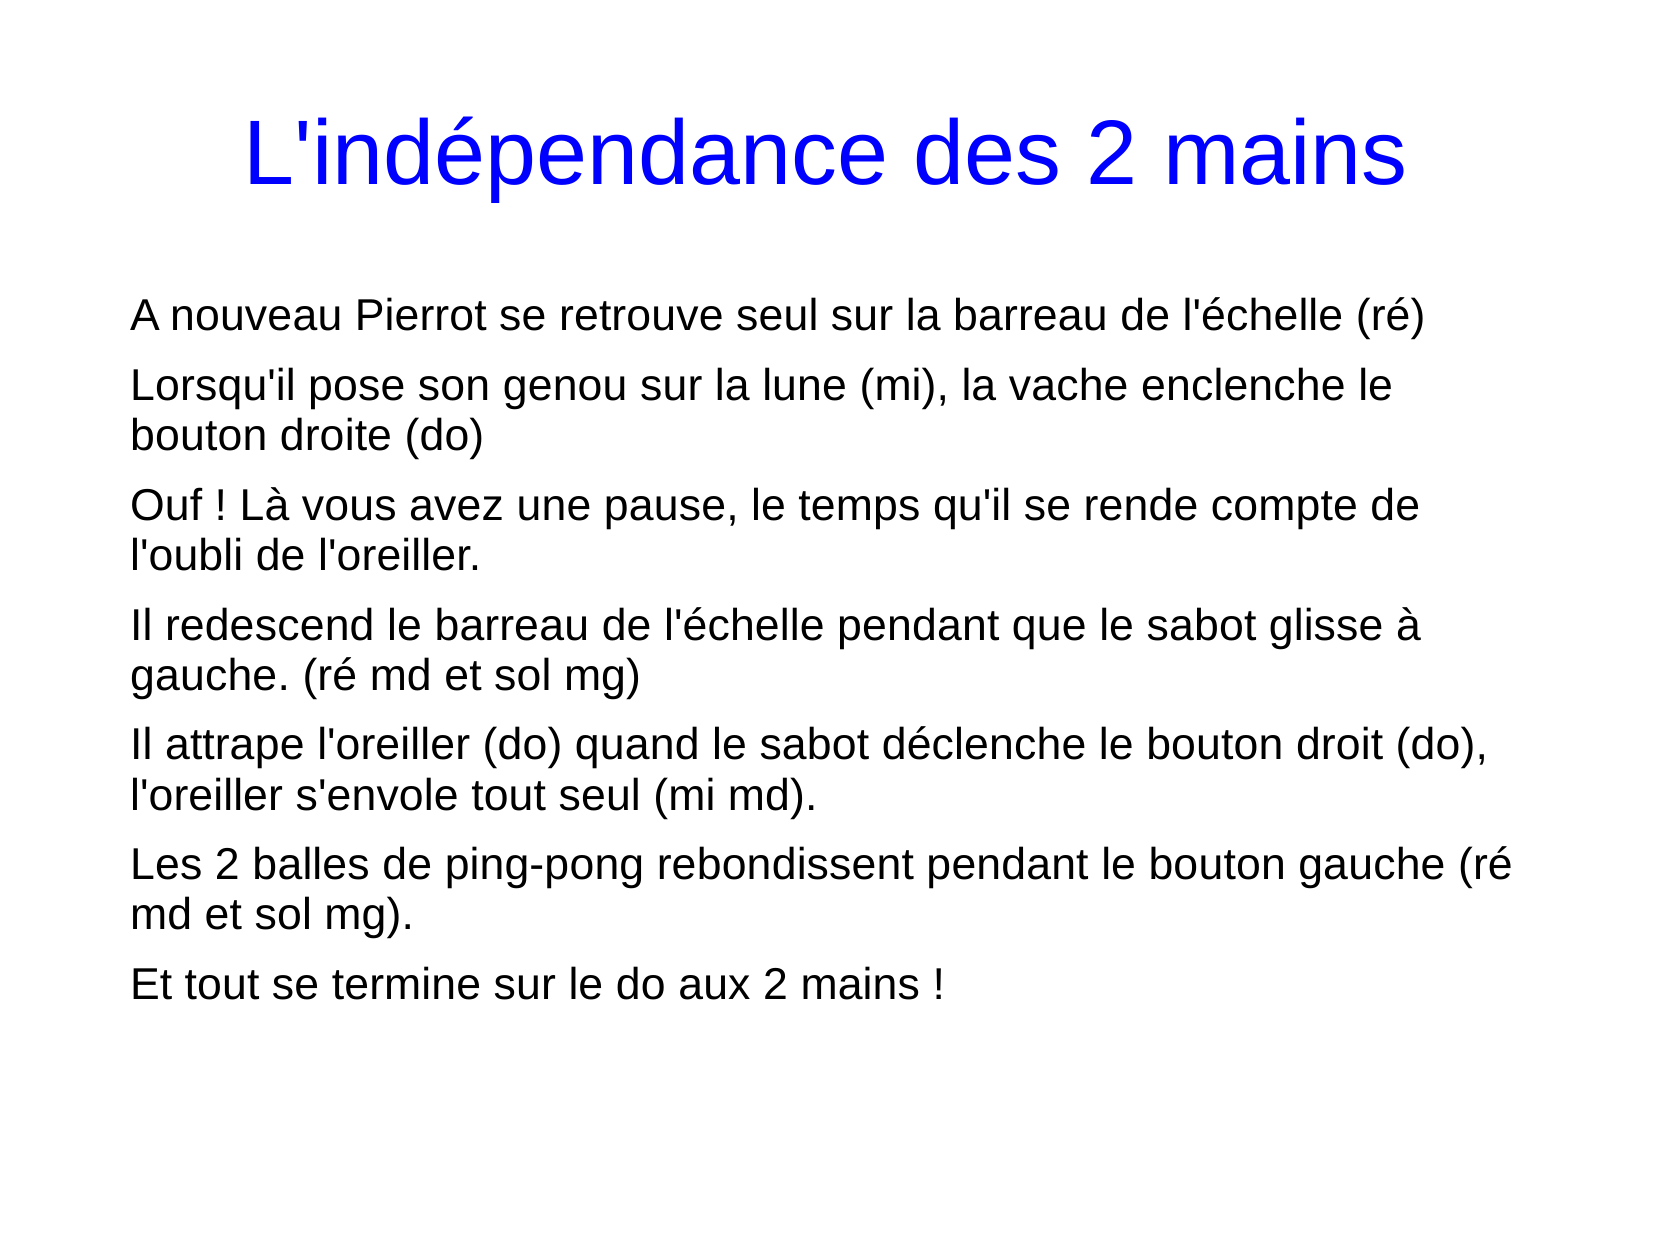

# L'indépendance des 2 mains
A nouveau Pierrot se retrouve seul sur la barreau de l'échelle (ré)
Lorsqu'il pose son genou sur la lune (mi), la vache enclenche le bouton droite (do)
Ouf ! Là vous avez une pause, le temps qu'il se rende compte de l'oubli de l'oreiller.
Il redescend le barreau de l'échelle pendant que le sabot glisse à gauche. (ré md et sol mg)
Il attrape l'oreiller (do) quand le sabot déclenche le bouton droit (do), l'oreiller s'envole tout seul (mi md).
Les 2 balles de ping-pong rebondissent pendant le bouton gauche (ré md et sol mg).
Et tout se termine sur le do aux 2 mains !